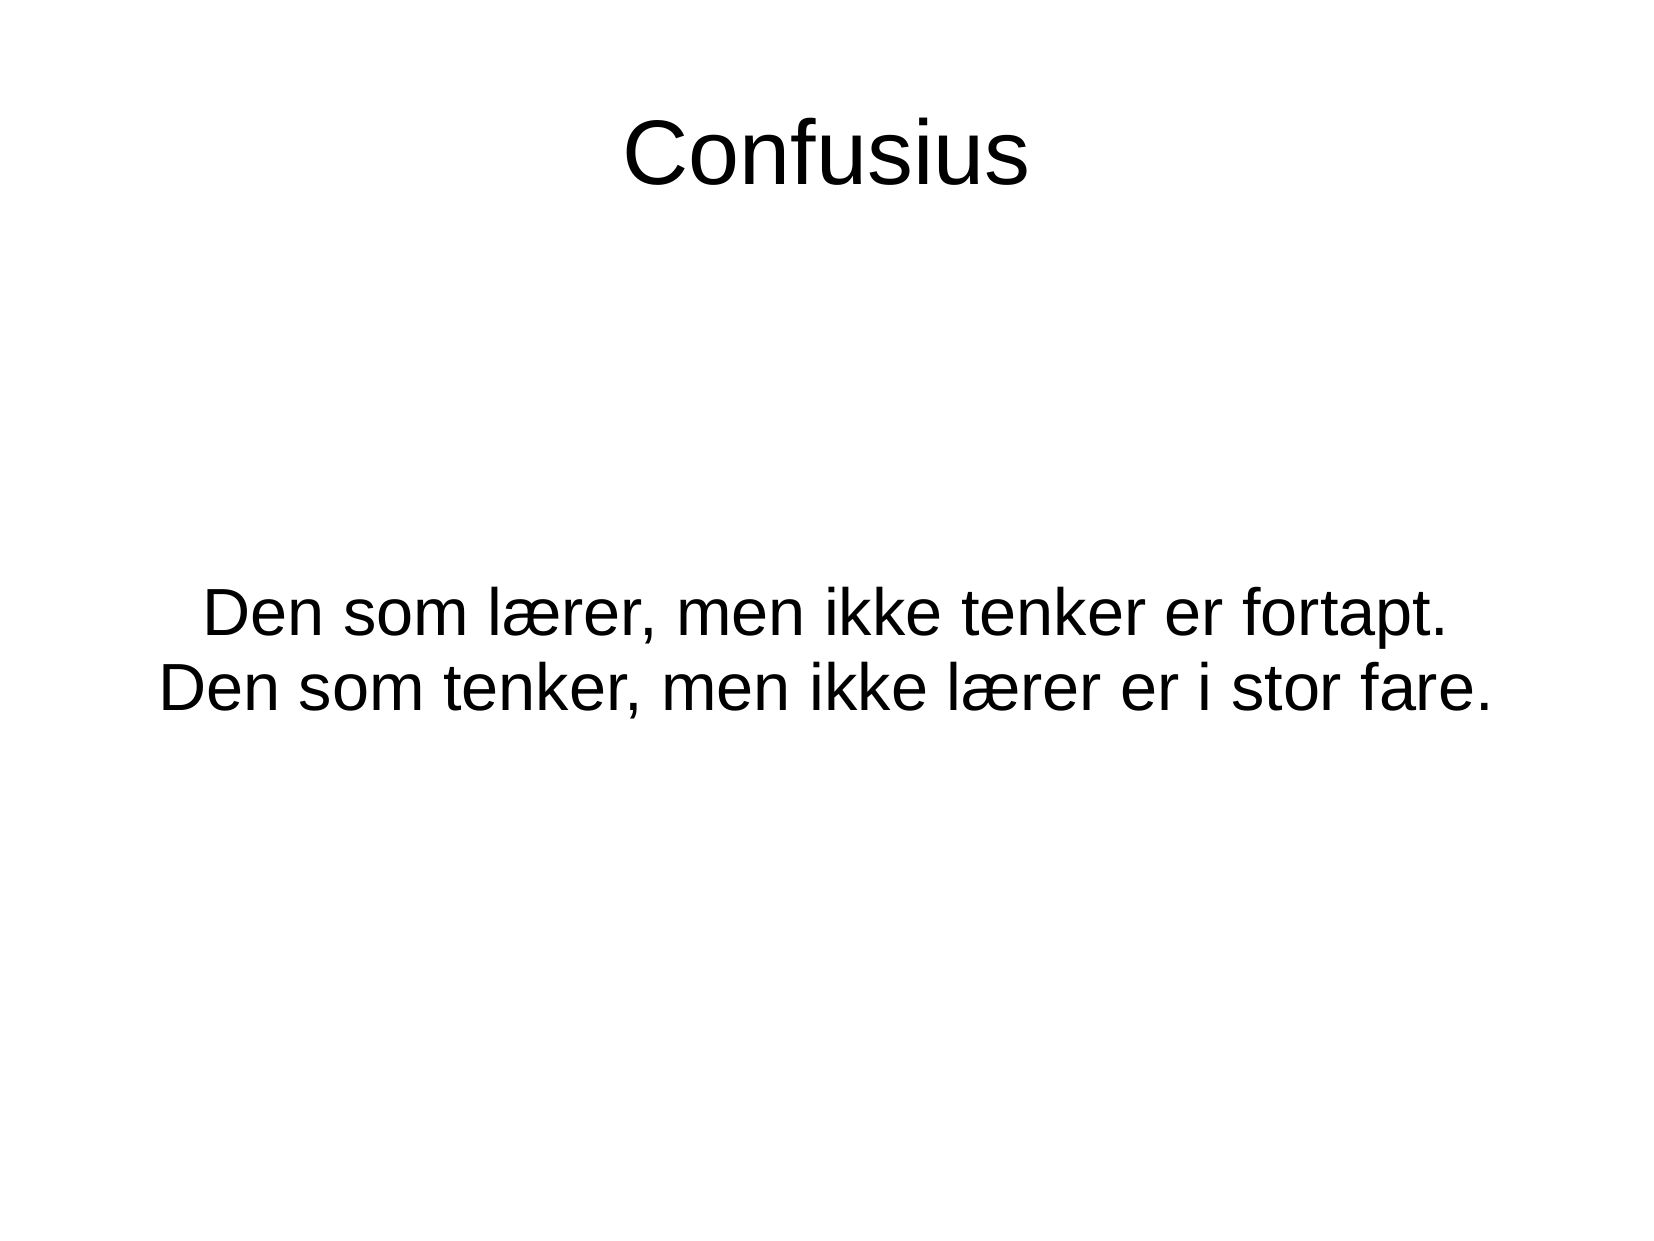

# Confusius
Den som lærer, men ikke tenker er fortapt.
Den som tenker, men ikke lærer er i stor fare.